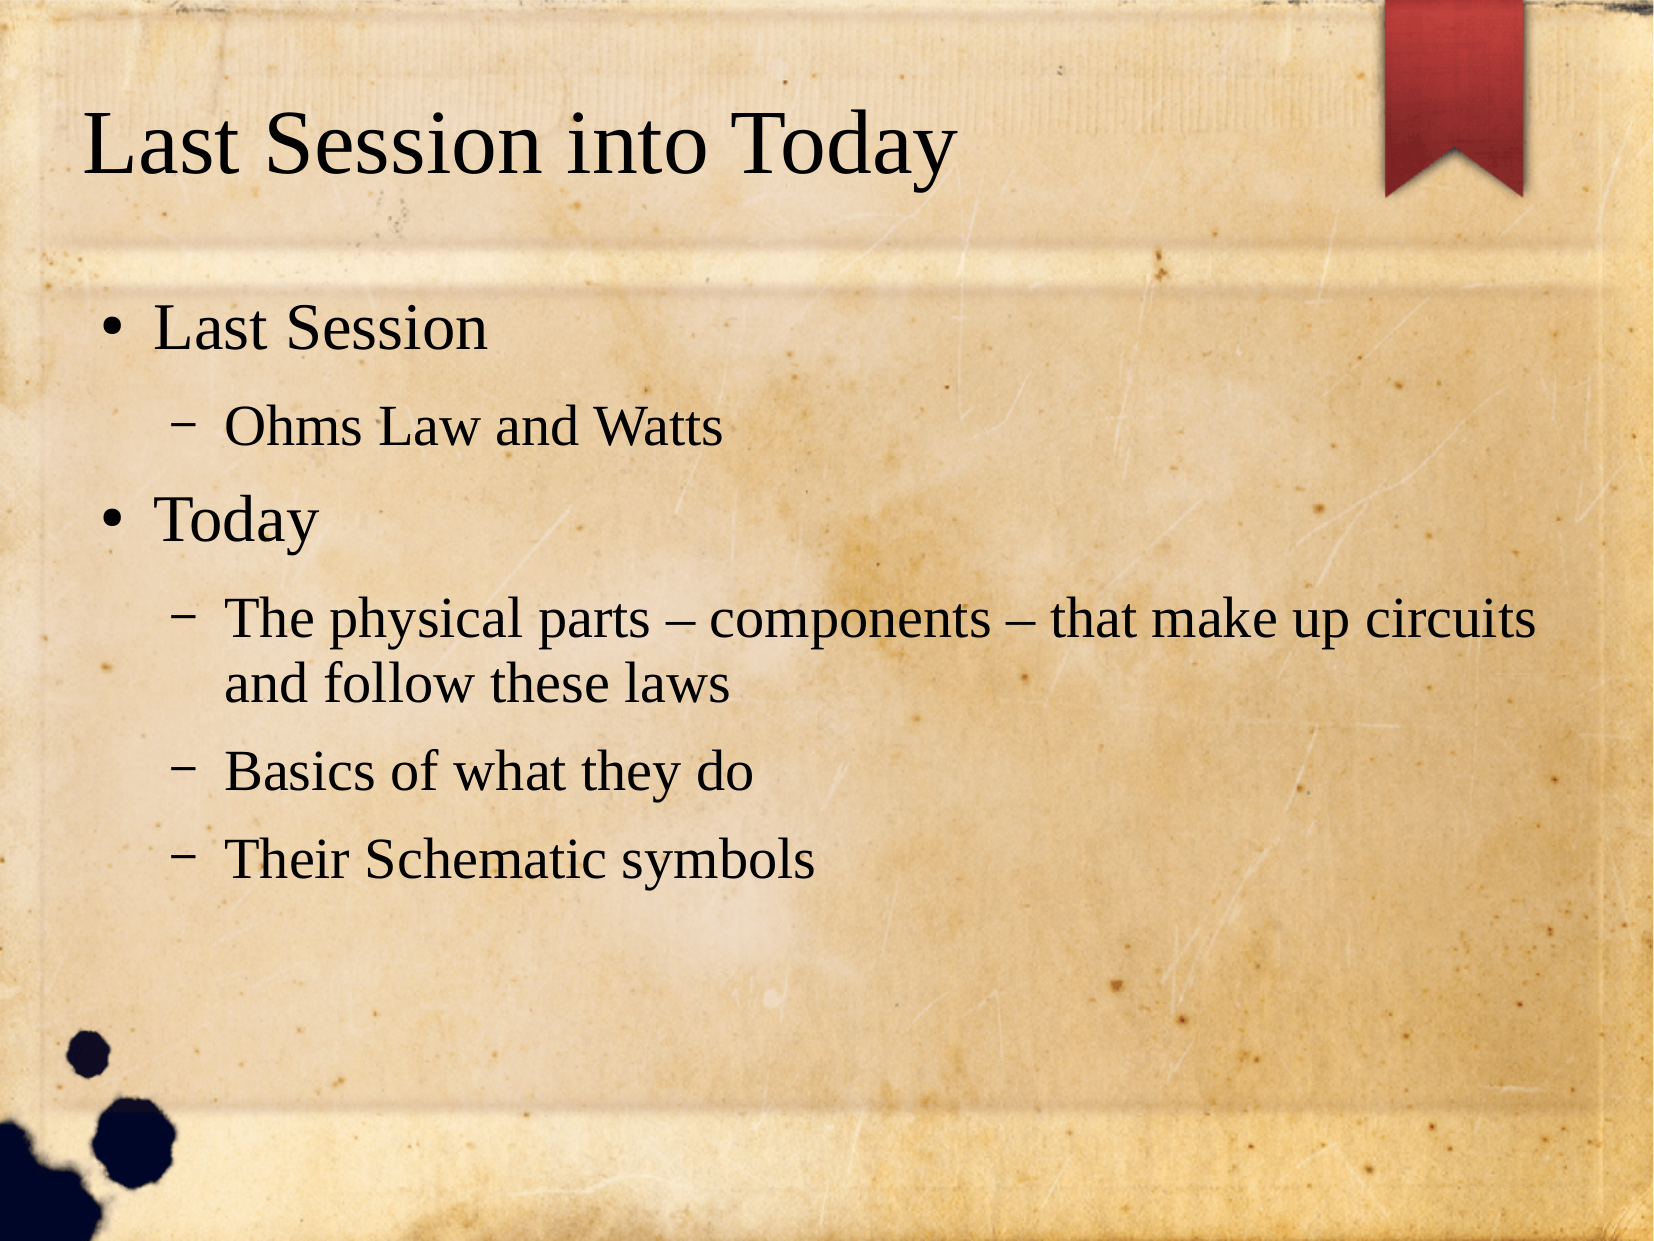

# Last Session into Today
Last Session
Ohms Law and Watts
Today
The physical parts – components – that make up circuits and follow these laws
Basics of what they do
Their Schematic symbols